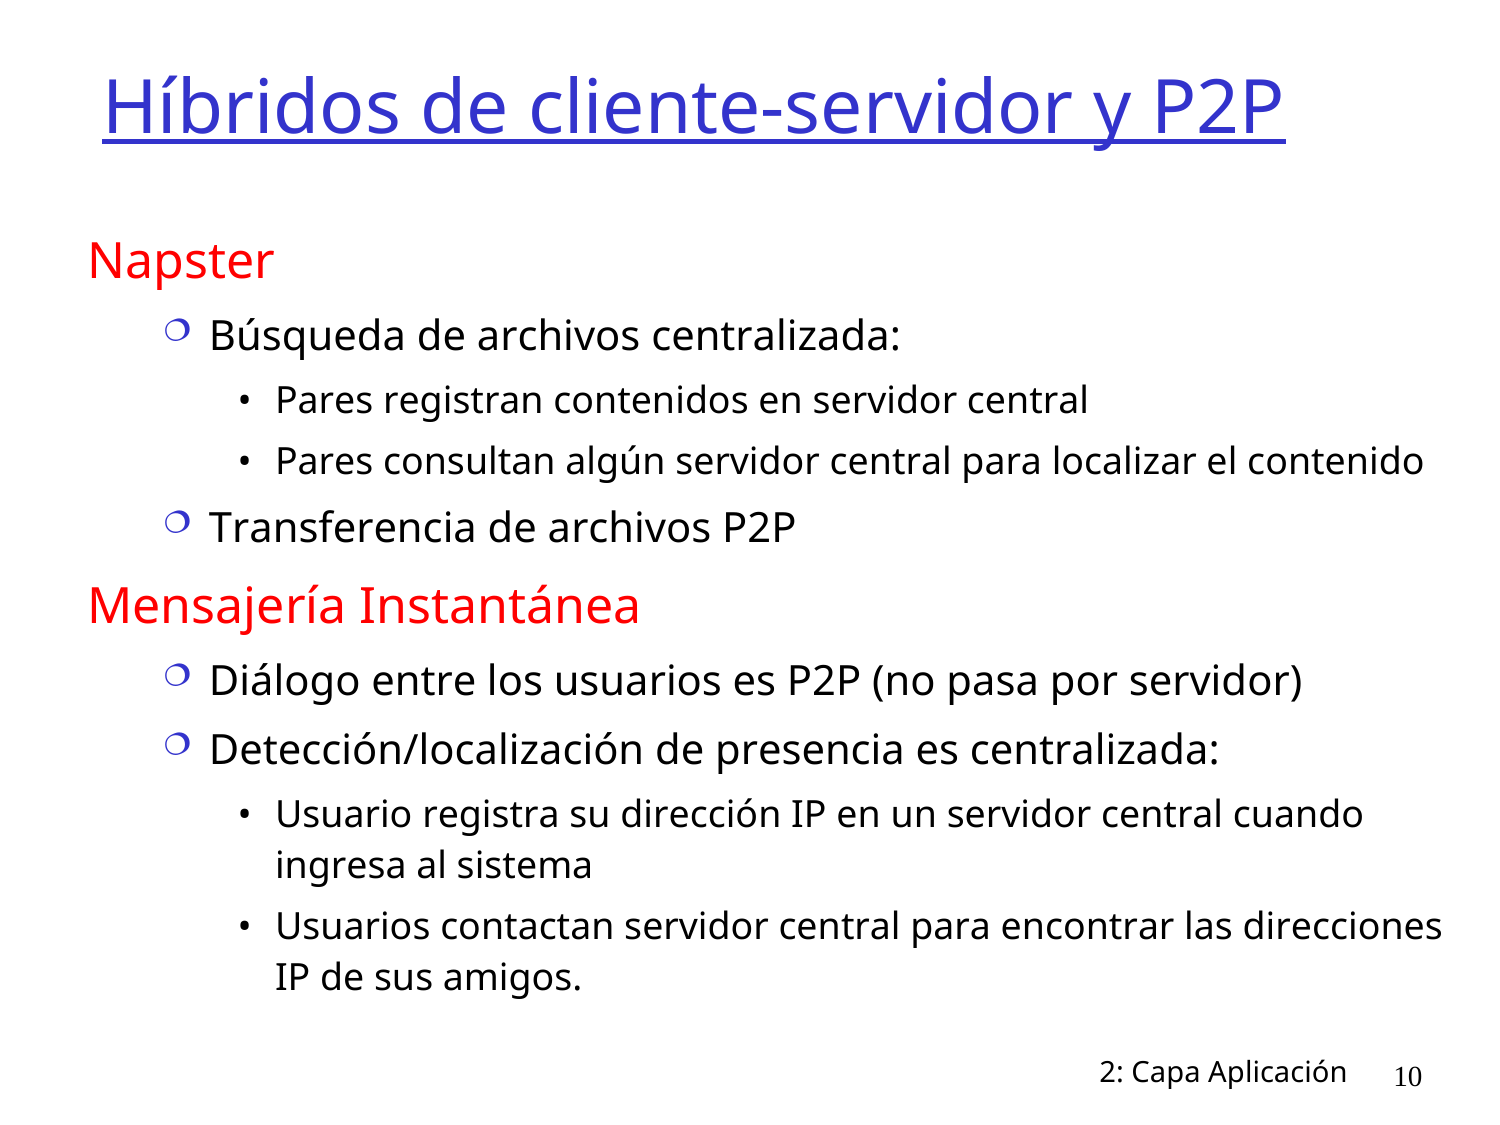

# Híbridos de cliente-servidor y P2P
Napster
Búsqueda de archivos centralizada:
Pares registran contenidos en servidor central
Pares consultan algún servidor central para localizar el contenido
Transferencia de archivos P2P
Mensajería Instantánea
Diálogo entre los usuarios es P2P (no pasa por servidor)
Detección/localización de presencia es centralizada:
Usuario registra su dirección IP en un servidor central cuando ingresa al sistema
Usuarios contactan servidor central para encontrar las direcciones IP de sus amigos.